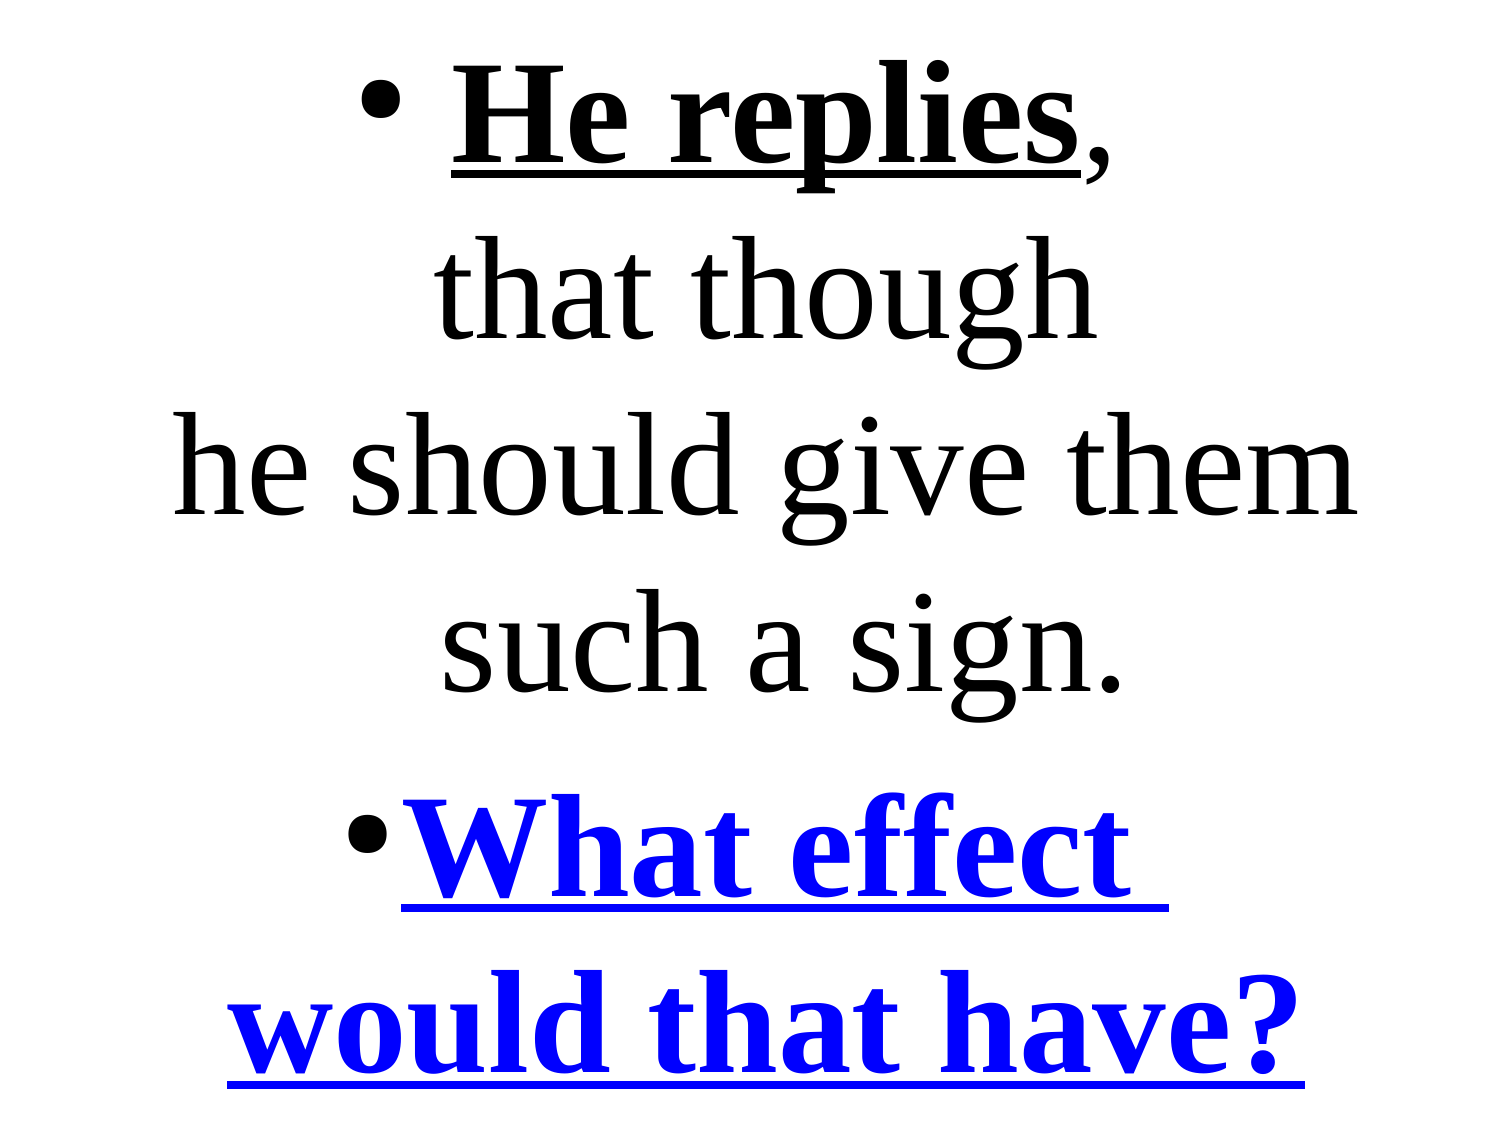

# He replies, that though he should give them such a sign.
What effect
would that have?